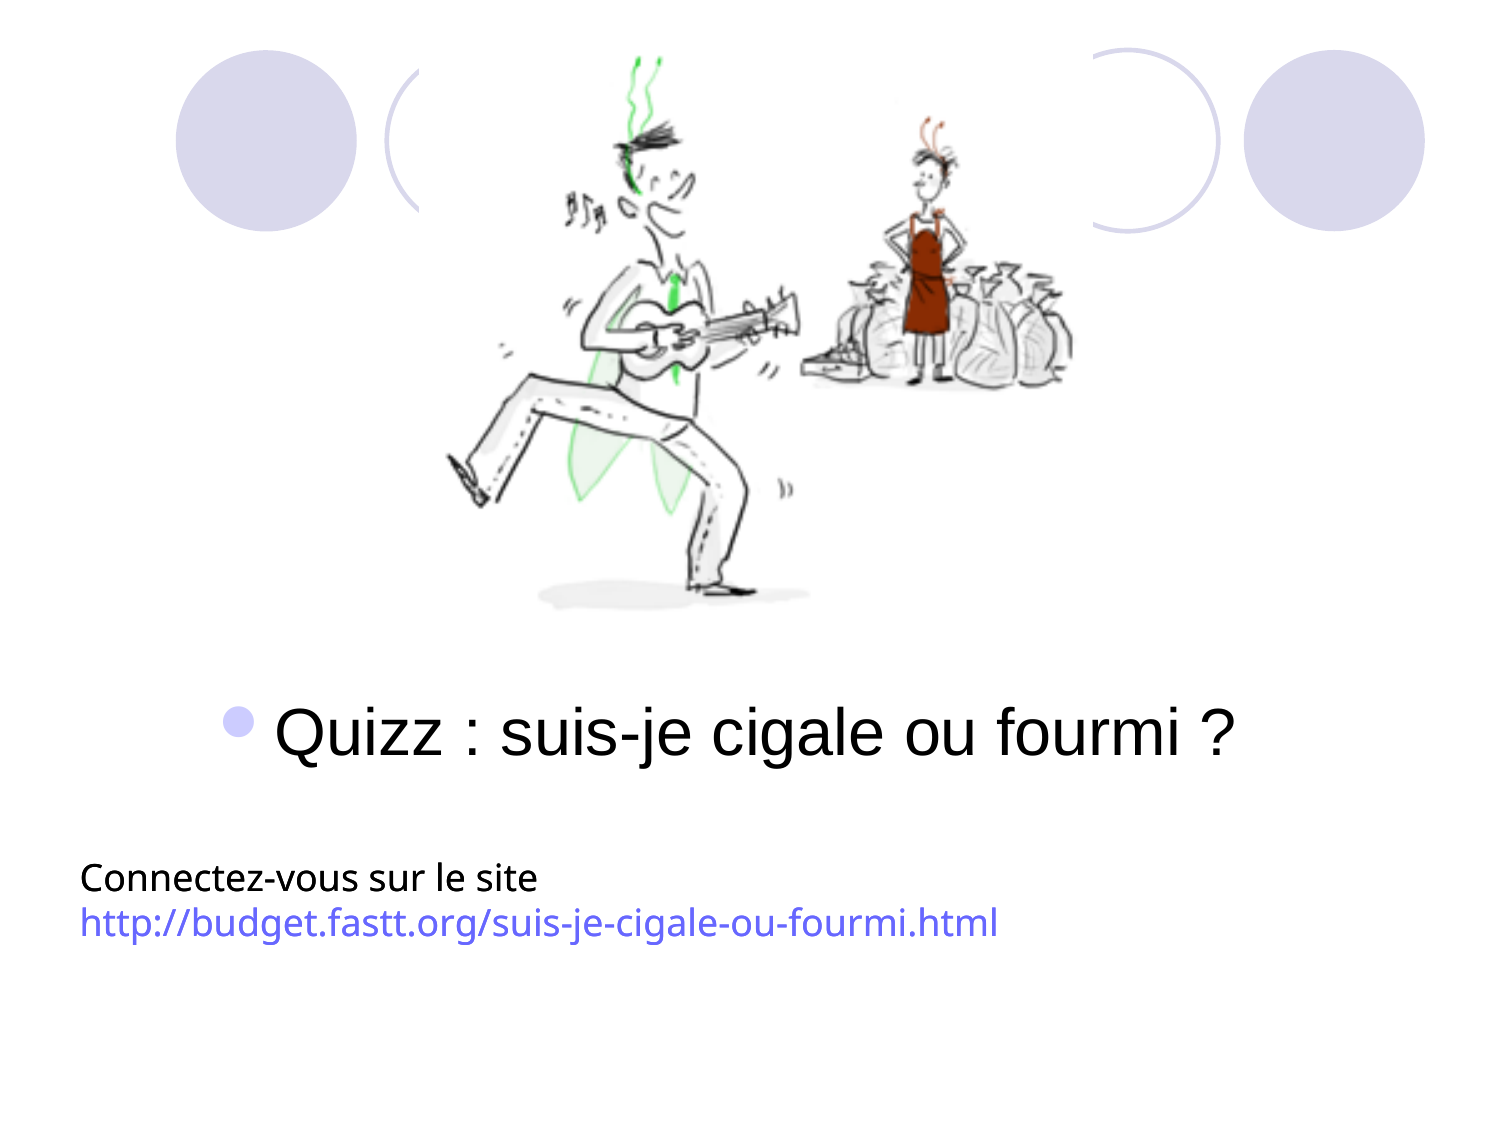

# Quizz : suis-je cigale ou fourmi ?
Connectez-vous sur le site http://budget.fastt.org/suis-je-cigale-ou-fourmi.html
Connectez-vous sur le site http://budget.fastt.org/suis-je-cigale-ou-fourmi.html